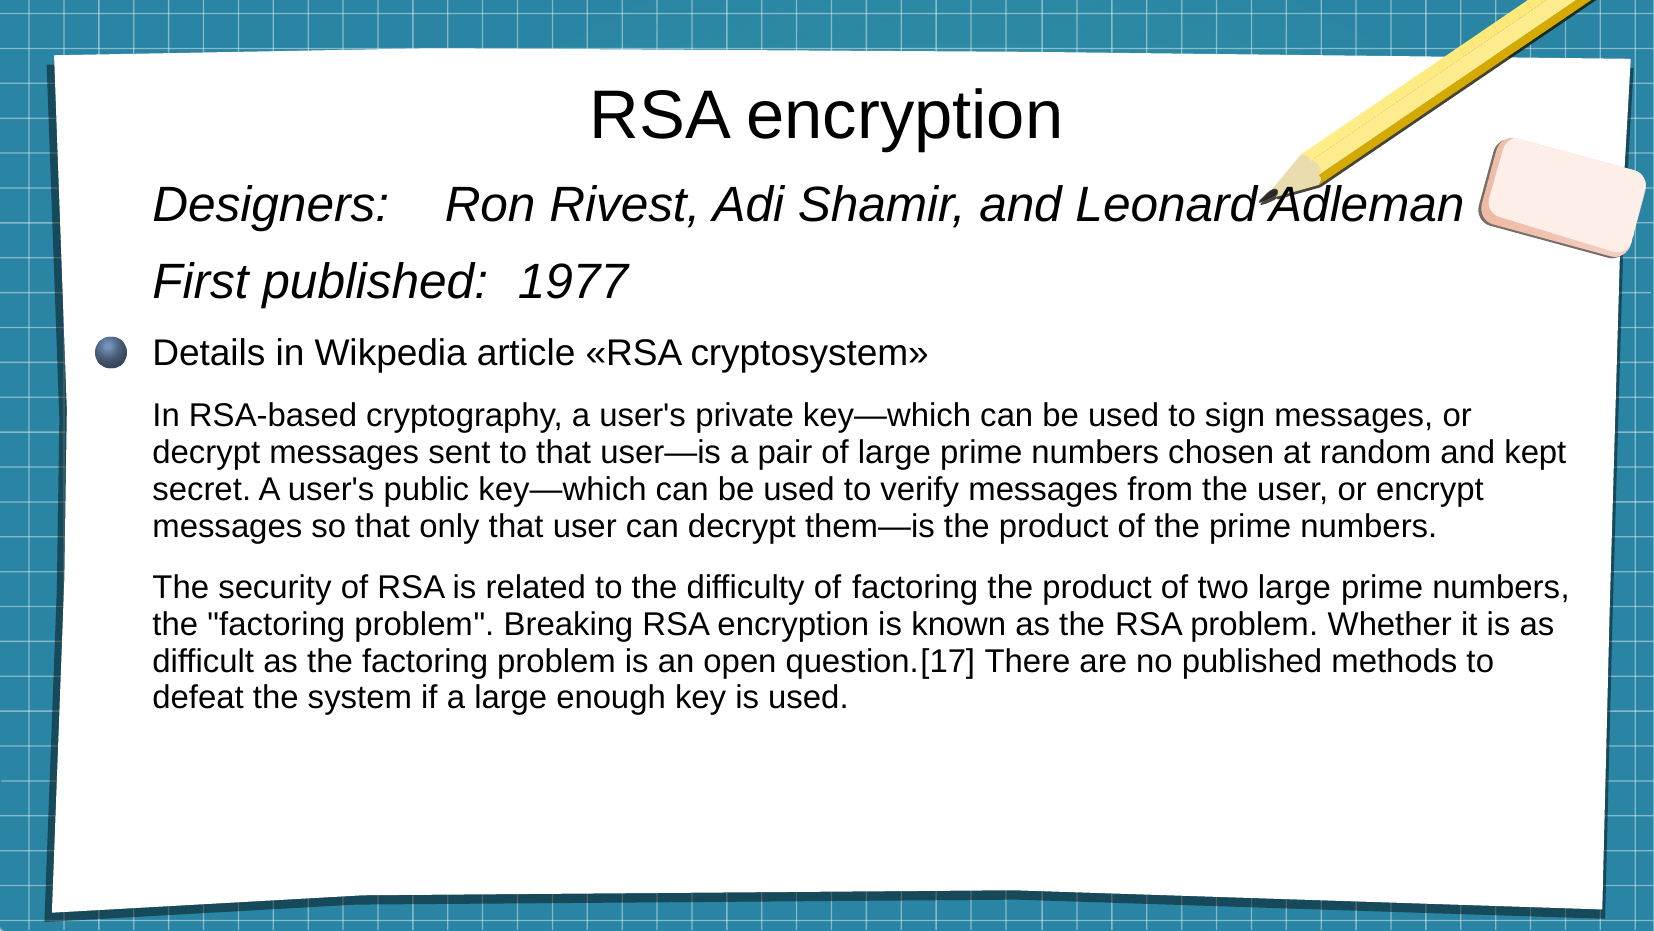

# RSA encryption
Designers:	Ron Rivest, Adi Shamir, and Leonard Adleman
First published:	1977
Details in Wikpedia article «RSA cryptosystem»
In RSA-based cryptography, a user's private key—which can be used to sign messages, or decrypt messages sent to that user—is a pair of large prime numbers chosen at random and kept secret. A user's public key—which can be used to verify messages from the user, or encrypt messages so that only that user can decrypt them—is the product of the prime numbers.
The security of RSA is related to the difficulty of factoring the product of two large prime numbers, the "factoring problem". Breaking RSA encryption is known as the RSA problem. Whether it is as difficult as the factoring problem is an open question.[17] There are no published methods to defeat the system if a large enough key is used.